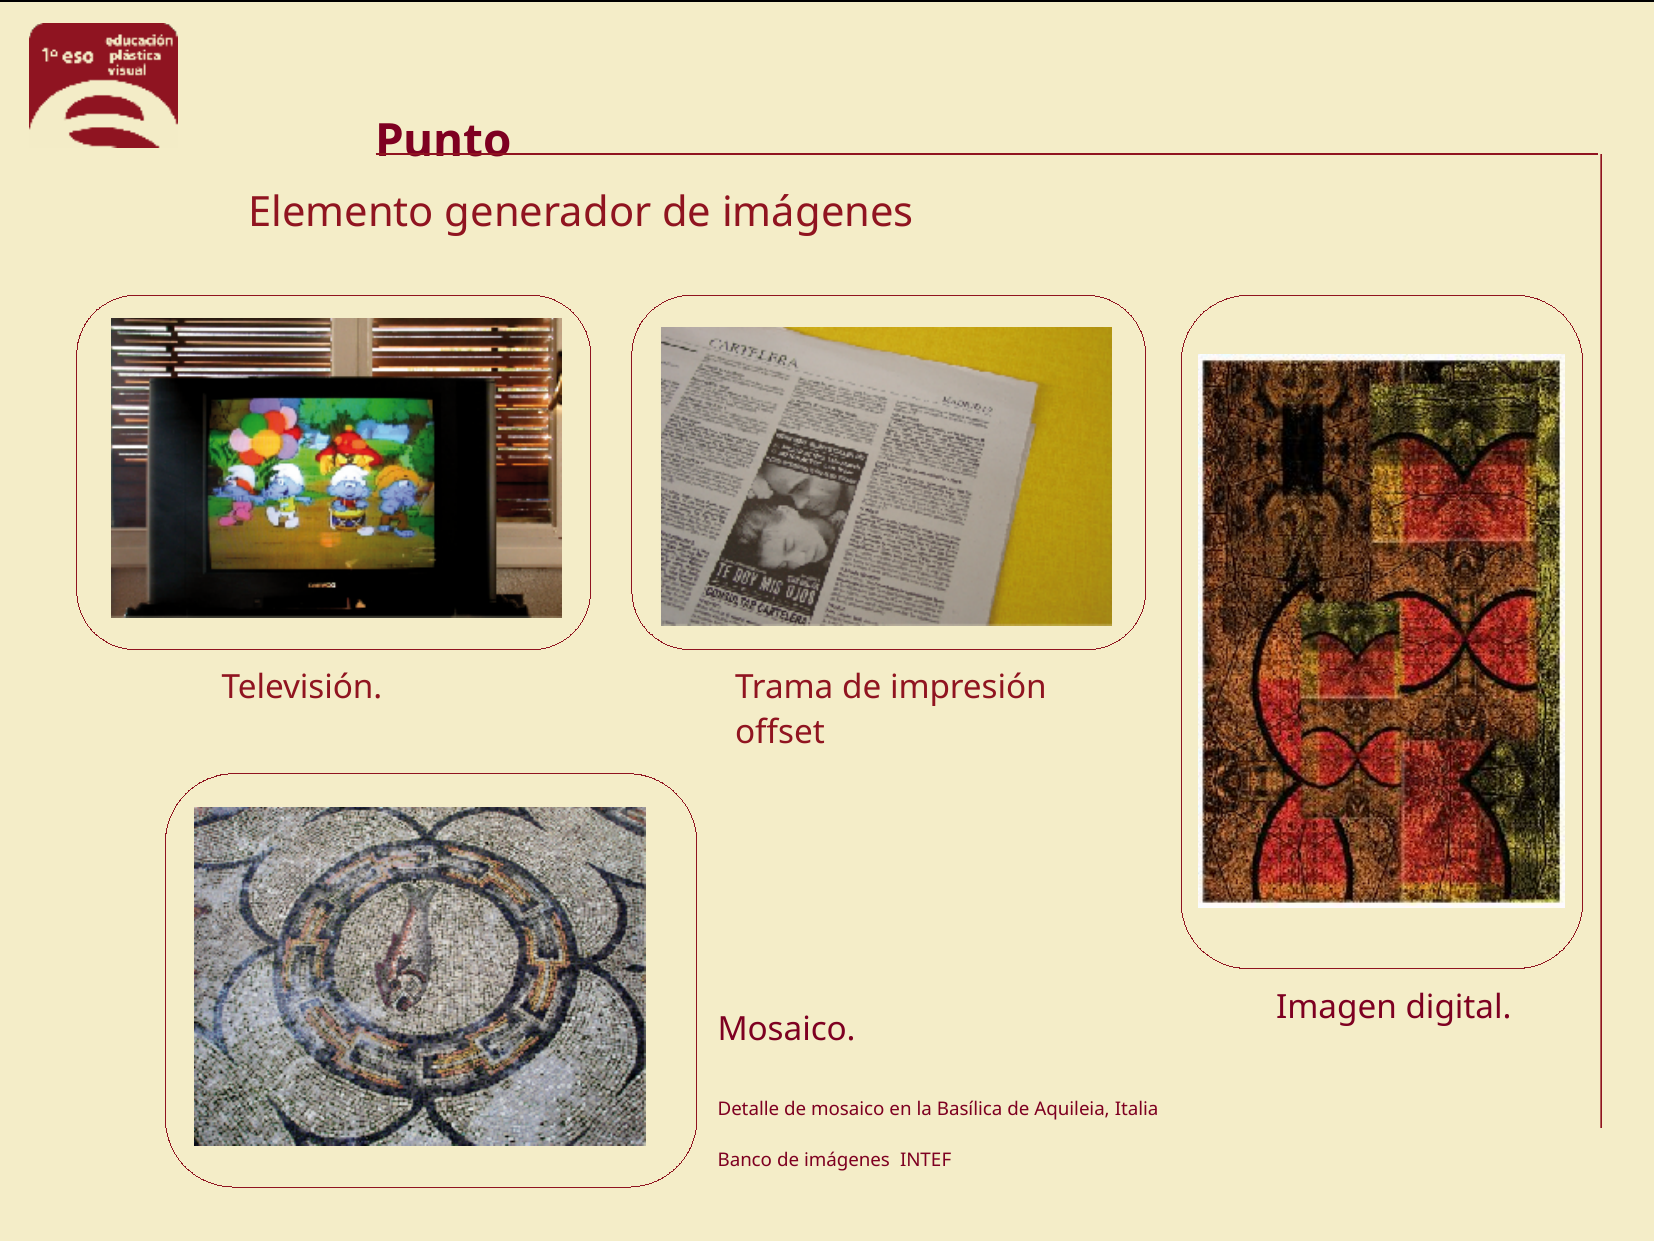

Punto
Elemento generador de imágenes
#
 Televisión.
Trama de impresión
offset
Imagen digital.
Mosaico.
Detalle de mosaico en la Basílica de Aquileia, Italia
Banco de imágenes INTEF